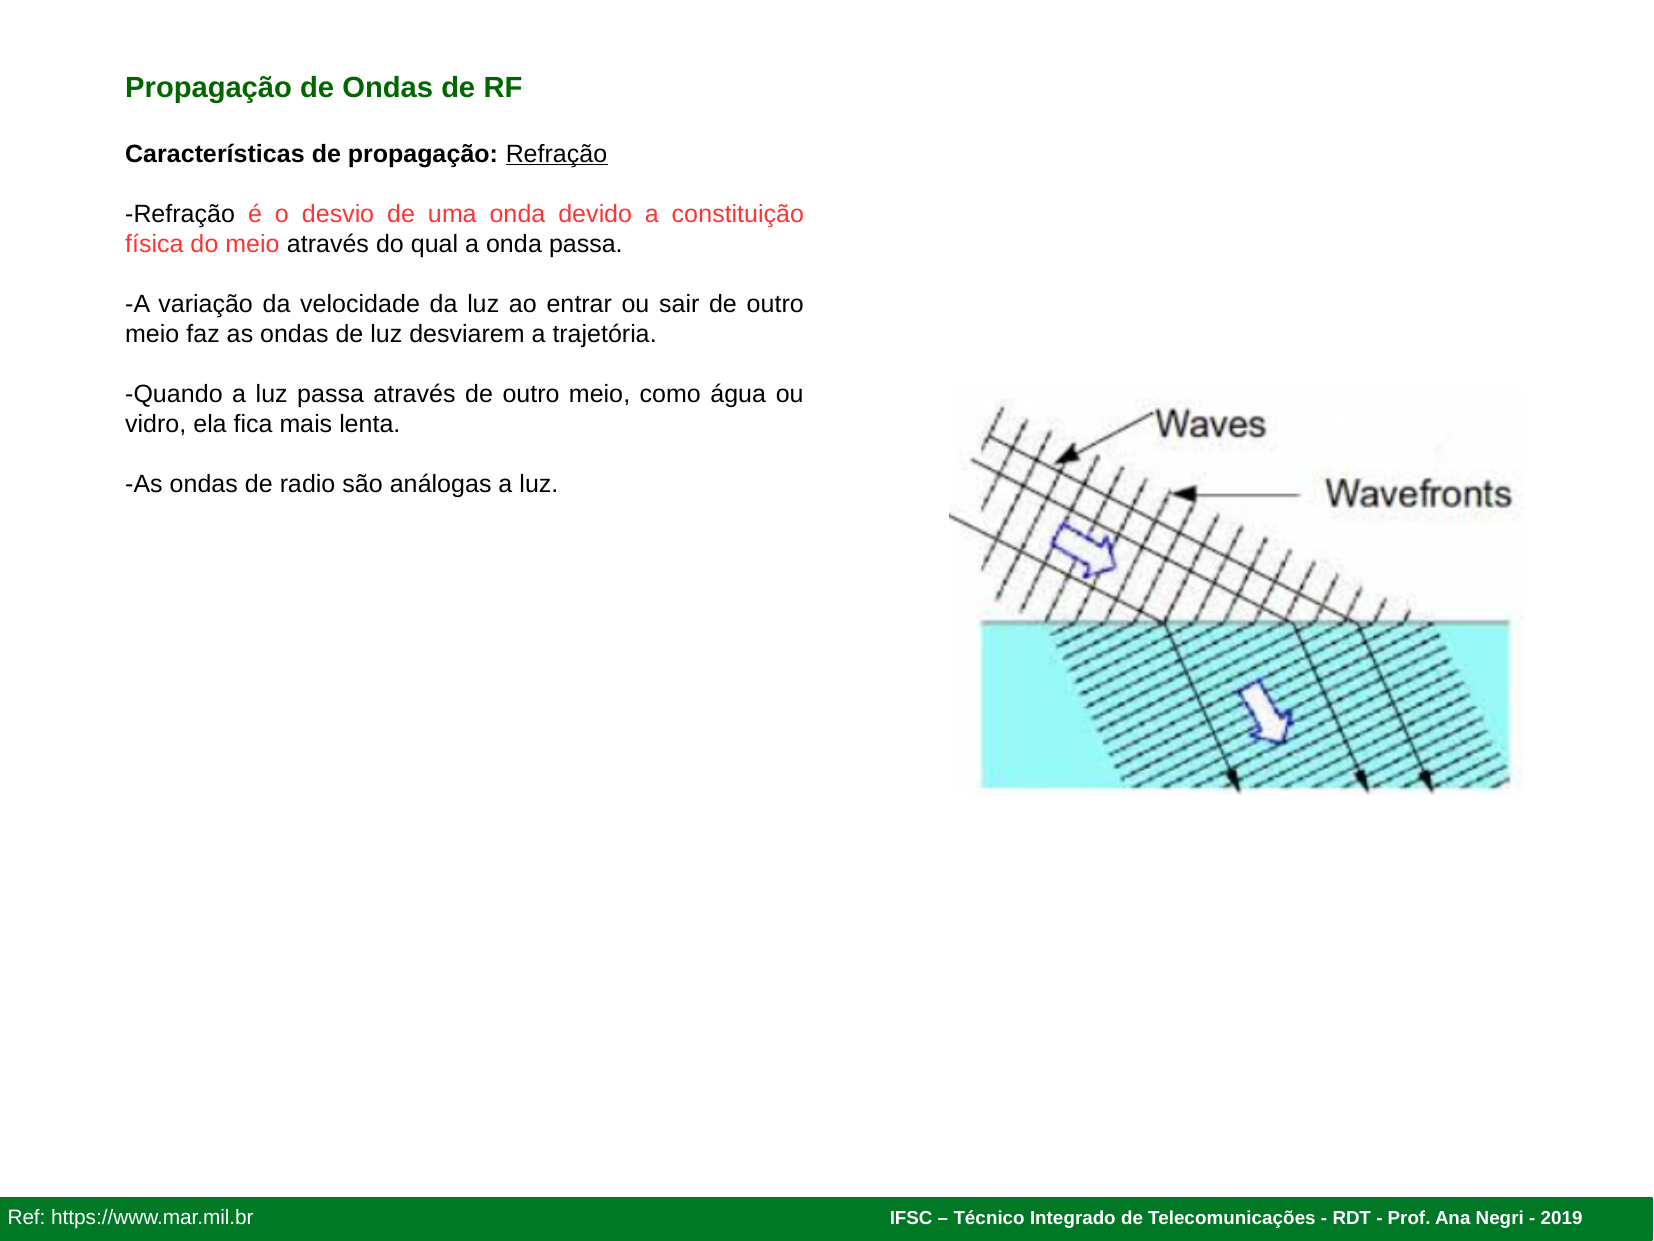

Propagação de Ondas de RF
Características de propagação: Refração
-Refração é o desvio de uma onda devido a constituição física do meio através do qual a onda passa.
-A variação da velocidade da luz ao entrar ou sair de outro meio faz as ondas de luz desviarem a trajetória.
-Quando a luz passa através de outro meio, como água ou vidro, ela fica mais lenta.
-As ondas de radio são análogas a luz.
Ref: https://www.mar.mil.br
IFSC – Técnico Integrado de Telecomunicações - RDT - Prof. Ana Negri - 2019